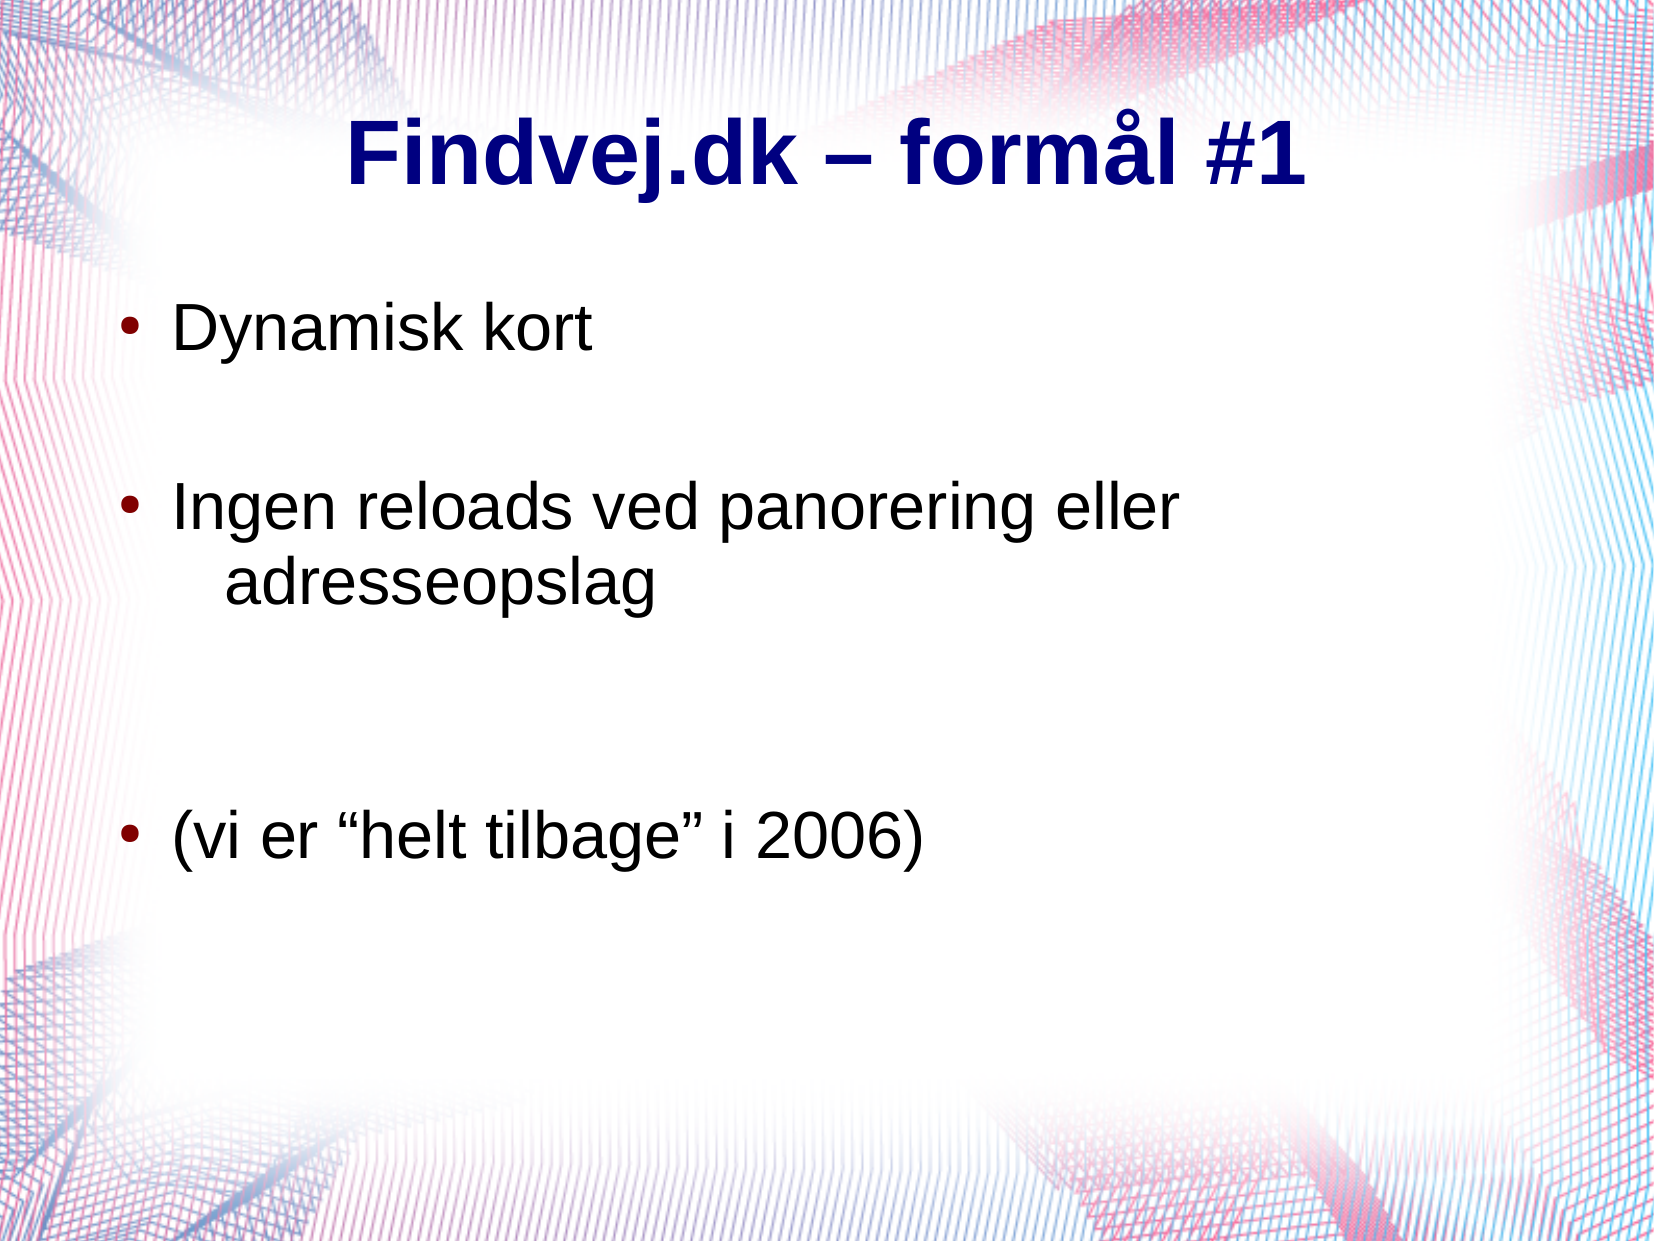

# Findvej.dk – formål #1
Dynamisk kort
Ingen reloads ved panorering eller adresseopslag
(vi er “helt tilbage” i 2006)